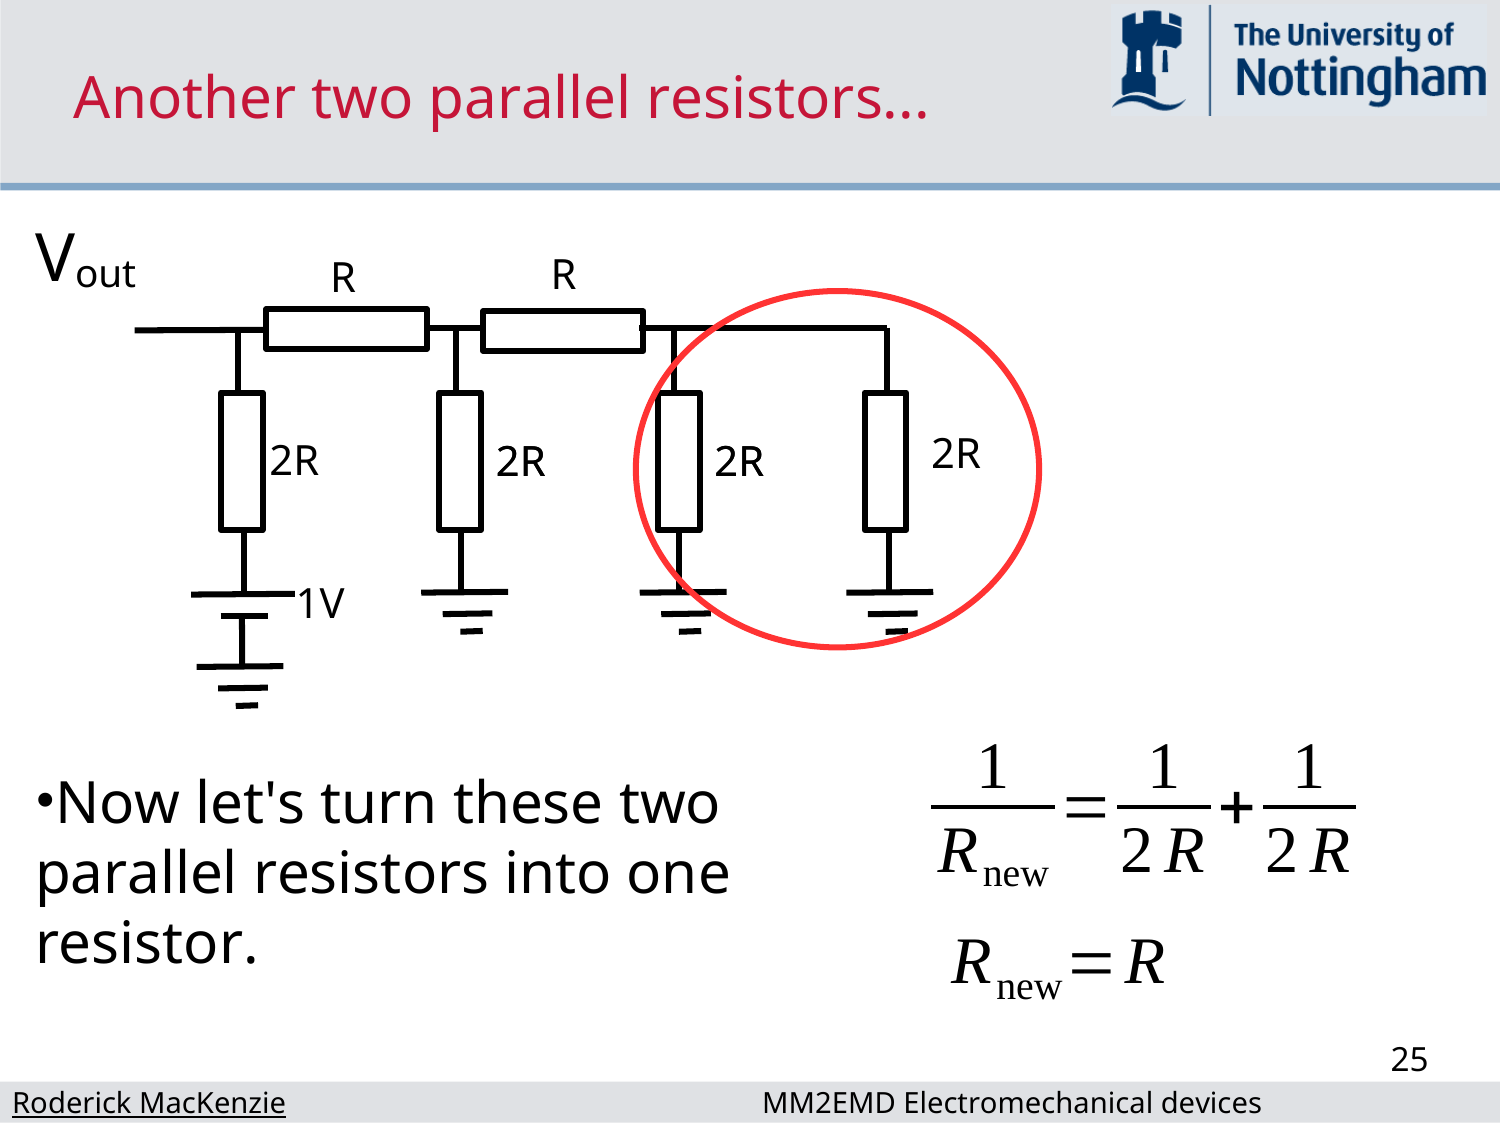

# Another two parallel resistors...
Vout
R
R
2R
2R
2R
2R
2R
2R
1V
Now let's turn these two parallel resistors into one resistor.